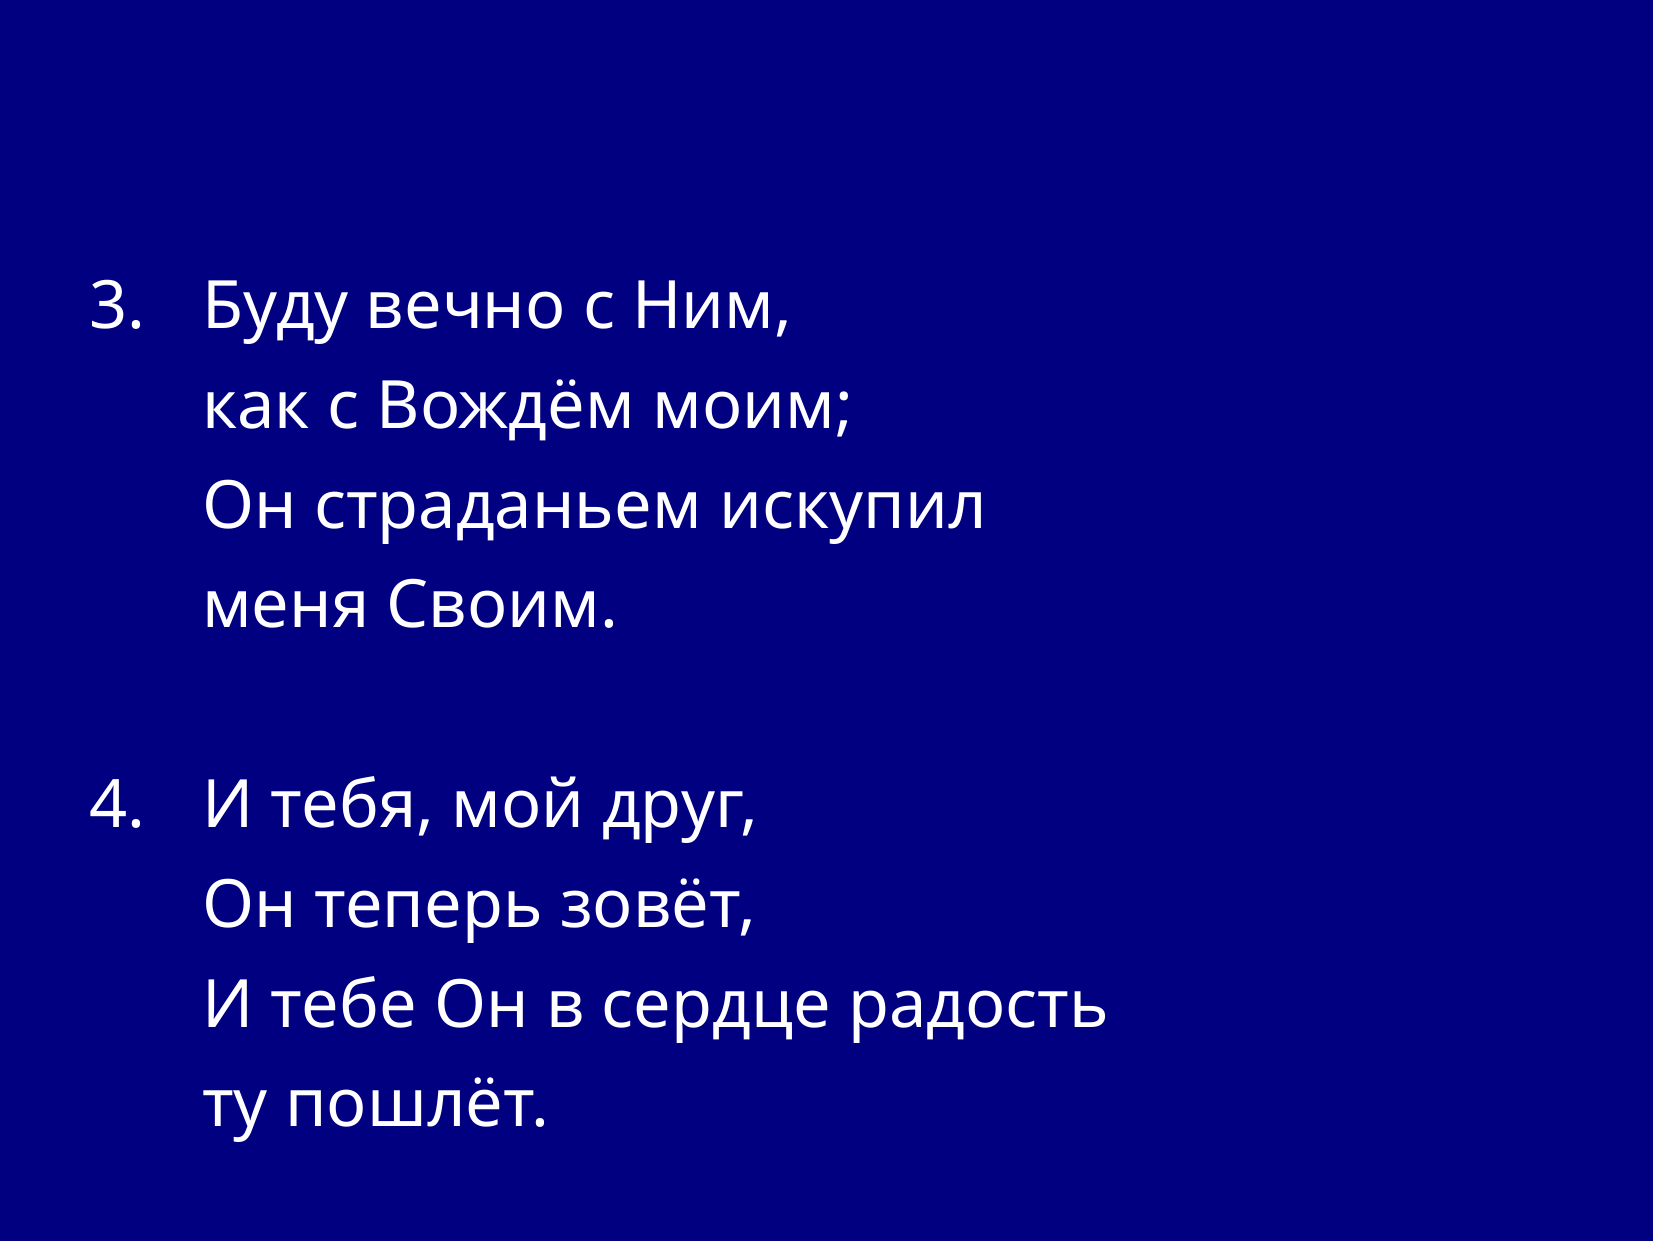

3.	Буду вечно с Ним,
	как с Вождём моим;
	Он страданьем искупил
	меня Своим.
4.	И тебя, мой друг,
	Он теперь зовёт,
	И тебе Он в сердце радость
	ту пошлёт.